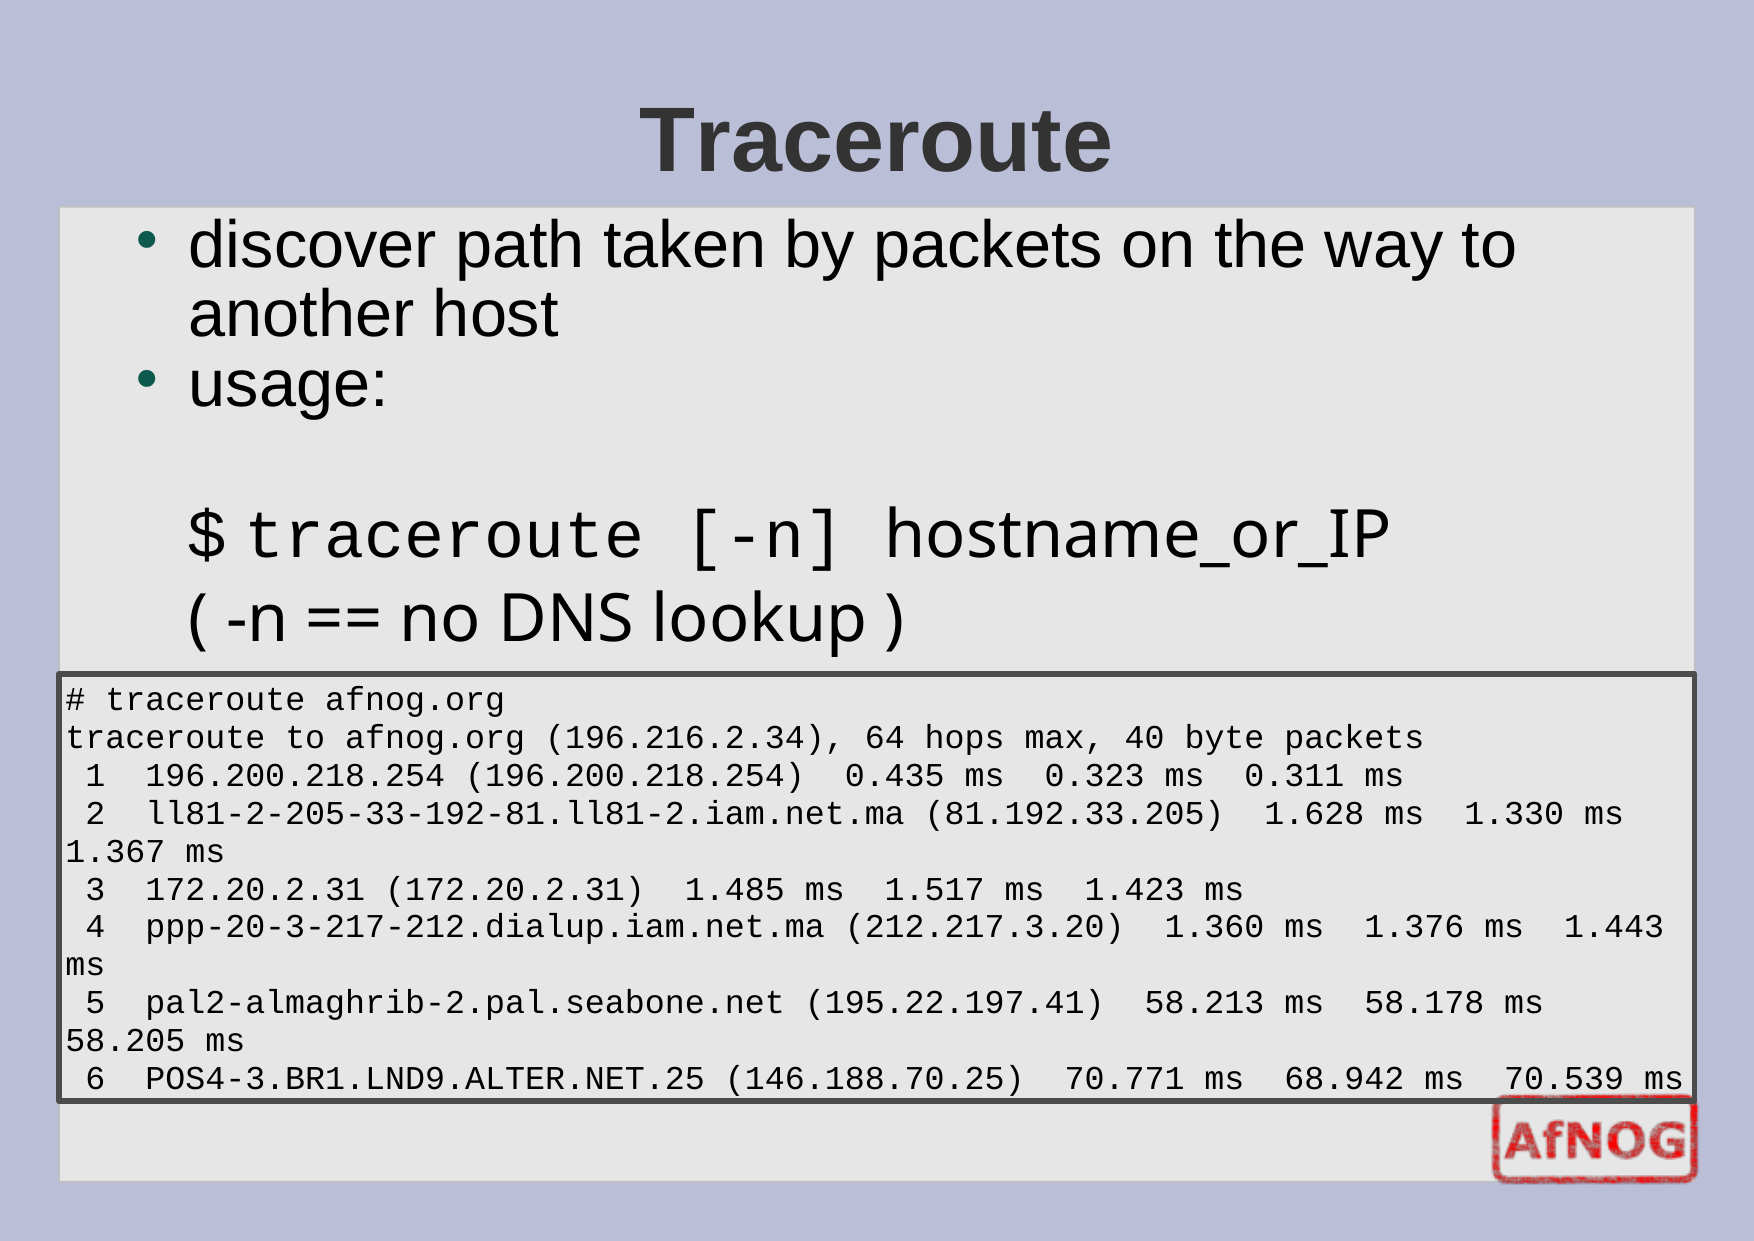

# Traceroute
discover path taken by packets on the way to another host
usage:
$ traceroute [-n] hostname_or_IP
( -n == no DNS lookup )
# traceroute afnog.org
traceroute to afnog.org (196.216.2.34), 64 hops max, 40 byte packets
 1 196.200.218.254 (196.200.218.254) 0.435 ms 0.323 ms 0.311 ms
 2 ll81-2-205-33-192-81.ll81-2.iam.net.ma (81.192.33.205) 1.628 ms 1.330 ms 1.367 ms
 3 172.20.2.31 (172.20.2.31) 1.485 ms 1.517 ms 1.423 ms
 4 ppp-20-3-217-212.dialup.iam.net.ma (212.217.3.20) 1.360 ms 1.376 ms 1.443 ms
 5 pal2-almaghrib-2.pal.seabone.net (195.22.197.41) 58.213 ms 58.178 ms 58.205 ms
 6 POS4-3.BR1.LND9.ALTER.NET.25 (146.188.70.25) 70.771 ms 68.942 ms 70.539 ms